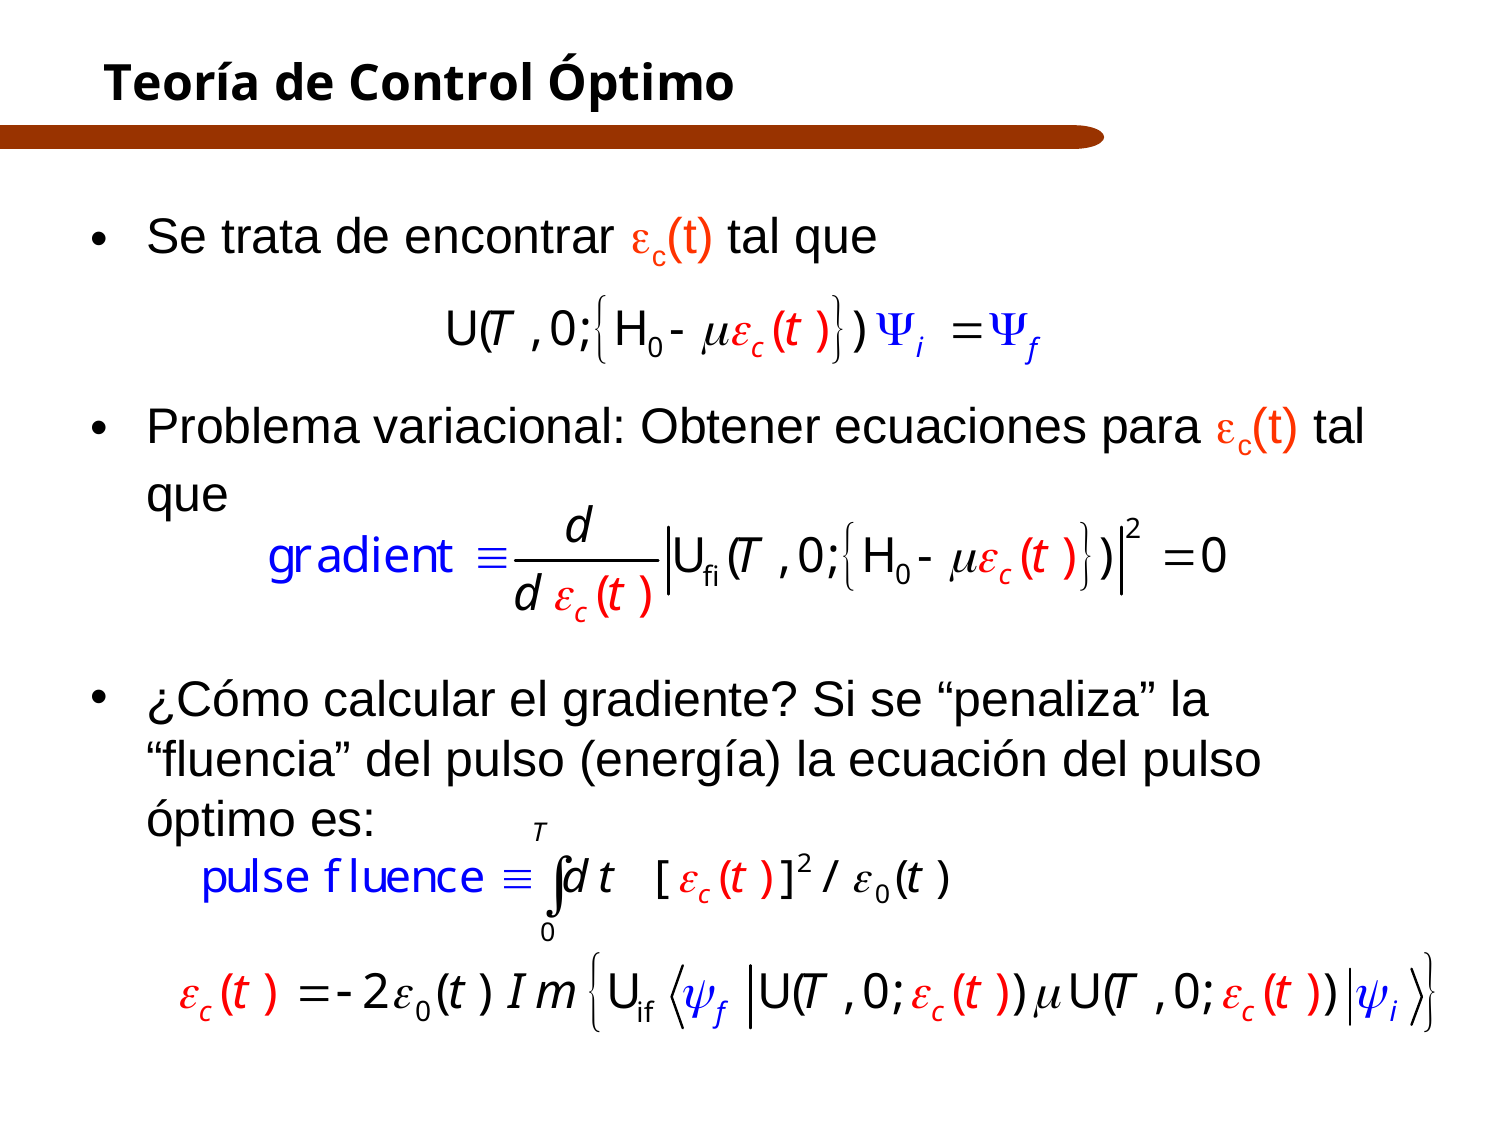

# Teoría de Control Óptimo
Se trata de encontrar c(t) tal que
Problema variacional: Obtener ecuaciones para c(t) tal que
¿Cómo calcular el gradiente? Si se “penaliza” la “fluencia” del pulso (energía) la ecuación del pulso óptimo es: